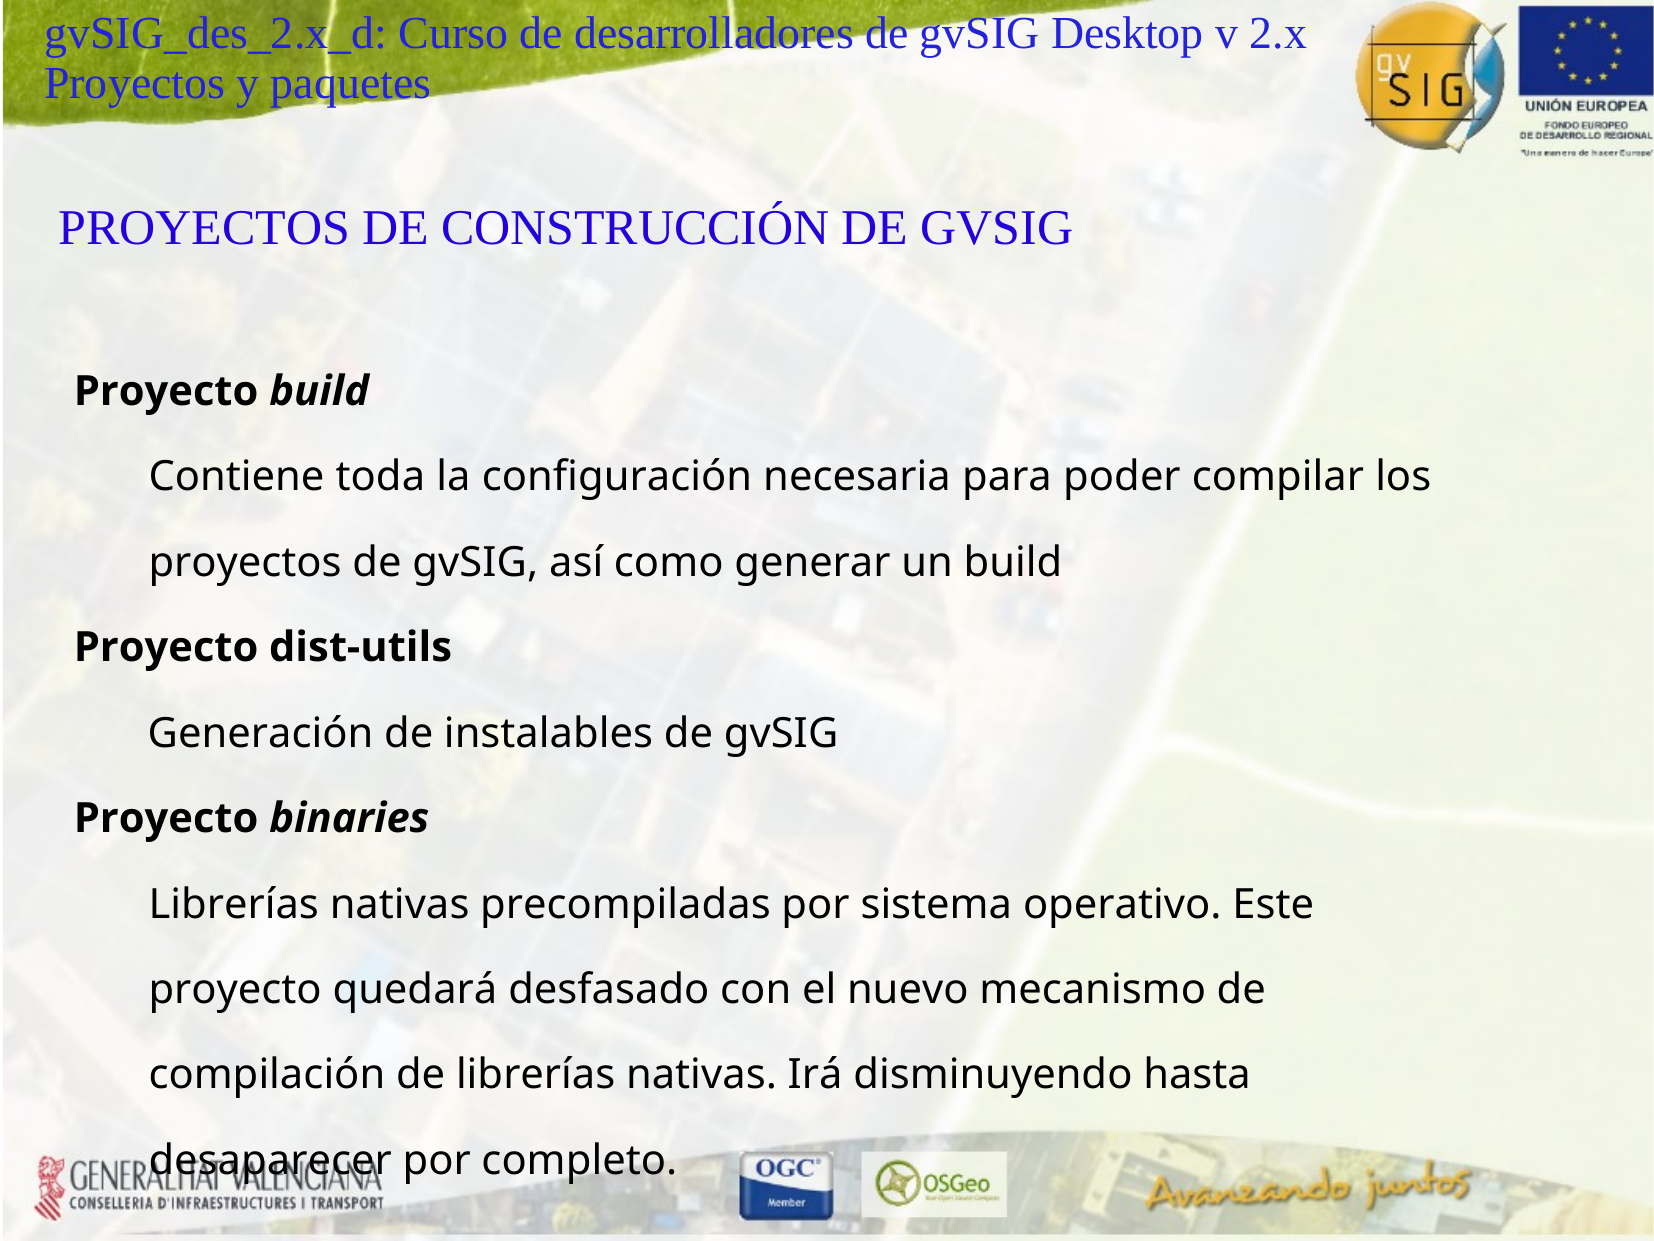

# PROYECTOS DE CONSTRUCCIÓN DE GVSIG
Proyecto build
Contiene toda la configuración necesaria para poder compilar los proyectos de gvSIG, así como generar un build
Proyecto dist-utils
	Generación de instalables de gvSIG
Proyecto binaries
Librerías nativas precompiladas por sistema operativo. Este proyecto quedará desfasado con el nuevo mecanismo de compilación de librerías nativas. Irá disminuyendo hasta desaparecer por completo.